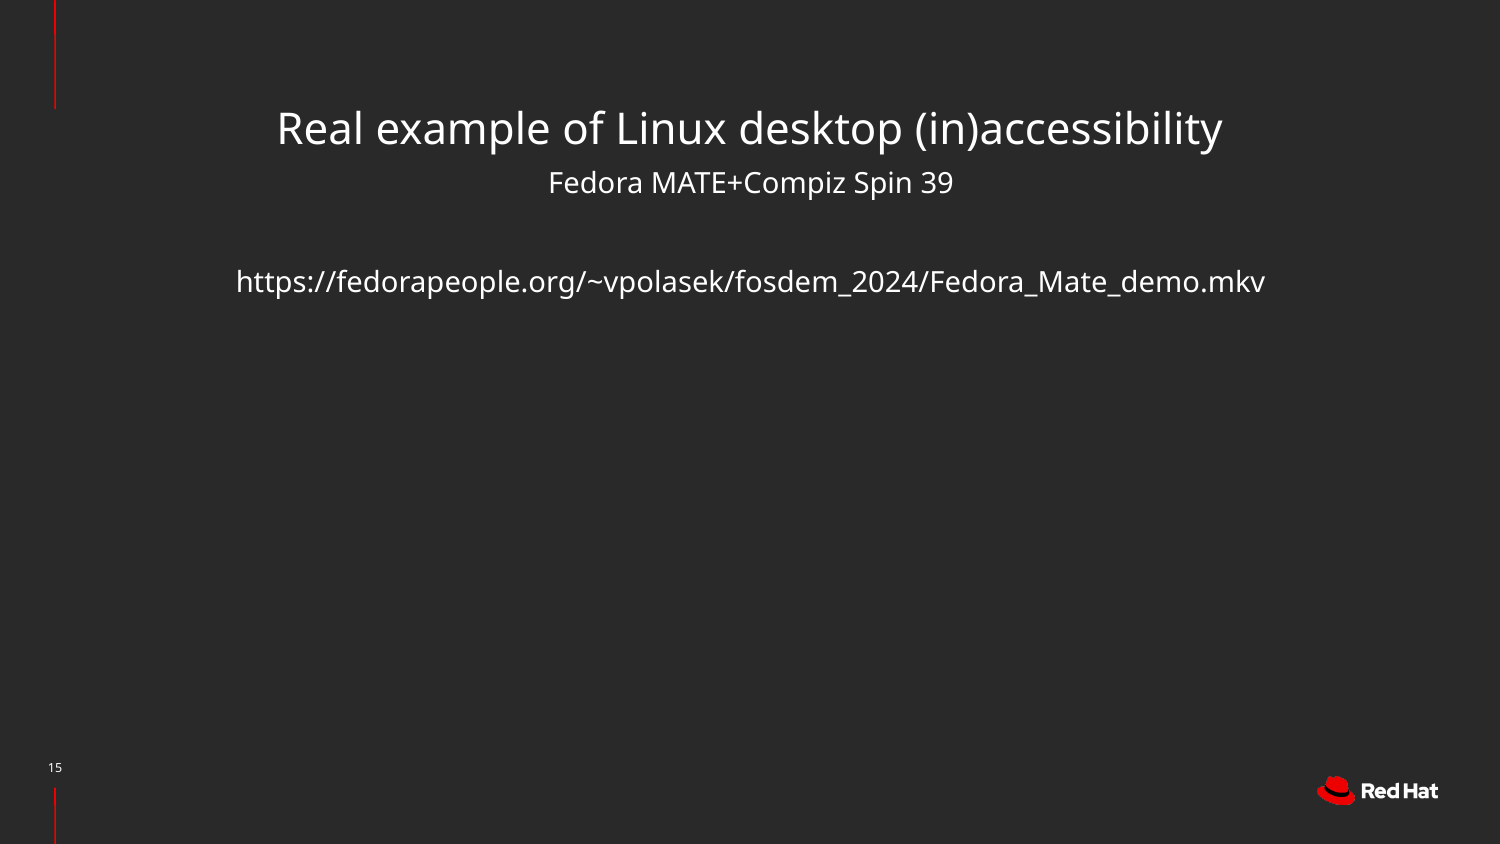

# Real example of Linux desktop (in)accessibility
Fedora MATE+Compiz Spin 39
https://fedorapeople.org/~vpolasek/fosdem_2024/Fedora_Mate_demo.mkv